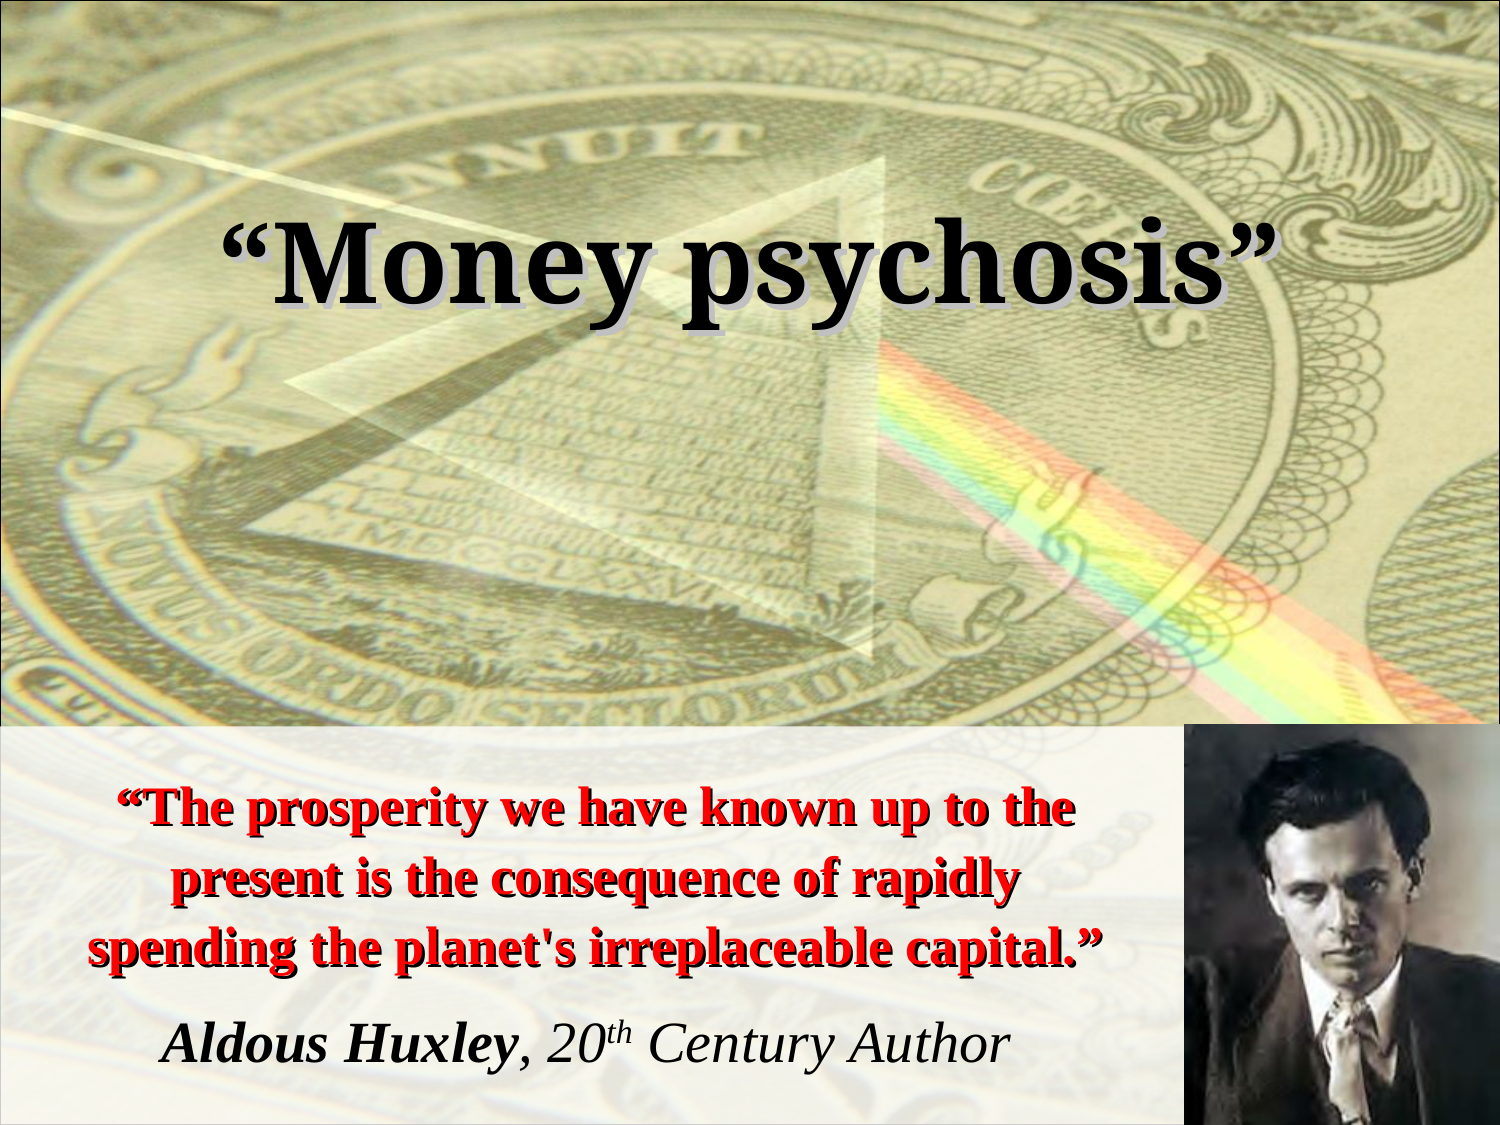

“Money psychosis”
“The prosperity we have known up to the present is the consequence of rapidly spending the planet's irreplaceable capital.”
Aldous Huxley, 20th Century Author